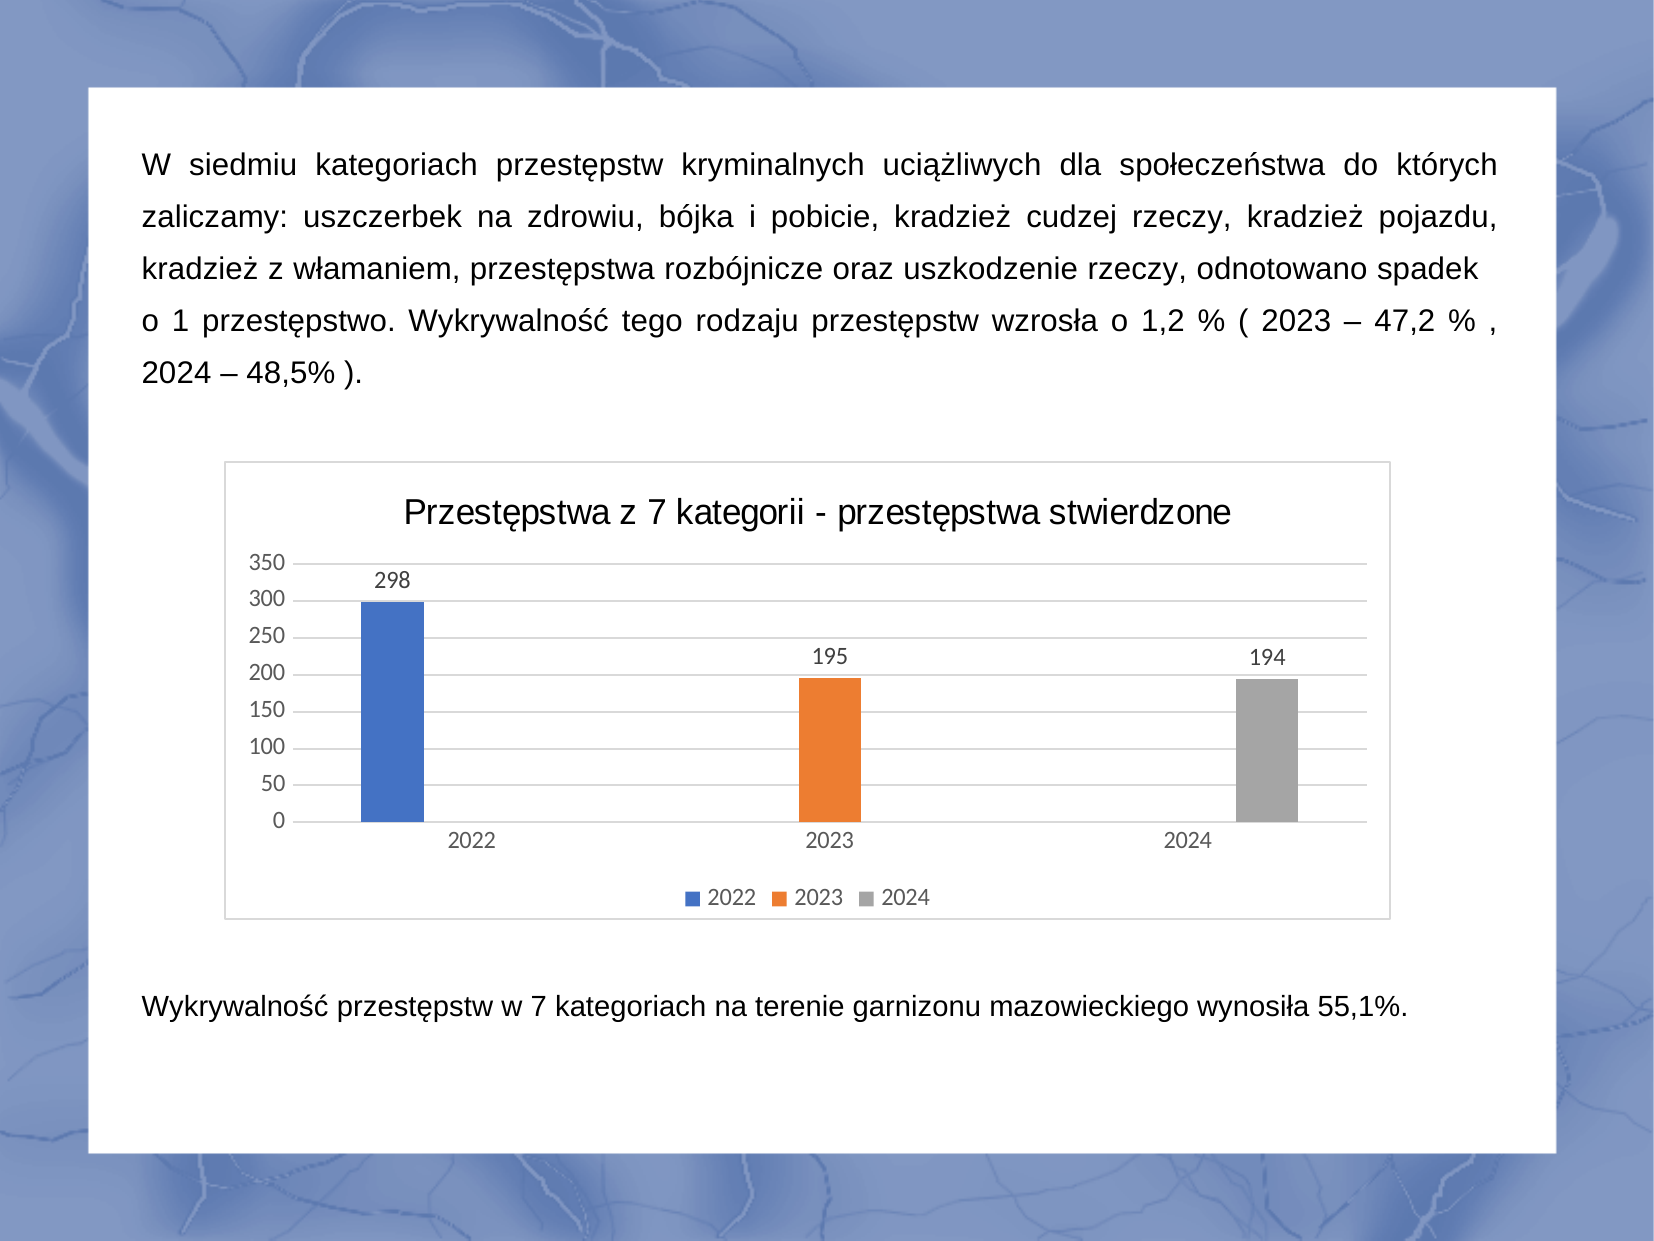

# W siedmiu kategoriach przestępstw kryminalnych uciążliwych dla społeczeństwa do których zaliczamy: uszczerbek na zdrowiu, bójka i pobicie, kradzież cudzej rzeczy, kradzież pojazdu, kradzież z włamaniem, przestępstwa rozbójnicze oraz uszkodzenie rzeczy, odnotowano spadek o 1 przestępstwo. Wykrywalność tego rodzaju przestępstw wzrosła o 1,2 % ( 2023 – 47,2 % , 2024 – 48,5% ).
Wykrywalność przestępstw w 7 kategoriach na terenie garnizonu mazowieckiego wynosiła 55,1%.
### Chart: Przestępstwa z 7 kategorii - przestępstwa stwierdzone
| Category | 2022 | 2023 | 2024 |
|---|---|---|---|
| 2022 | 298.0 | None | None |
| 2023 | None | 195.0 | None |
| 2024 | None | None | 194.0 |